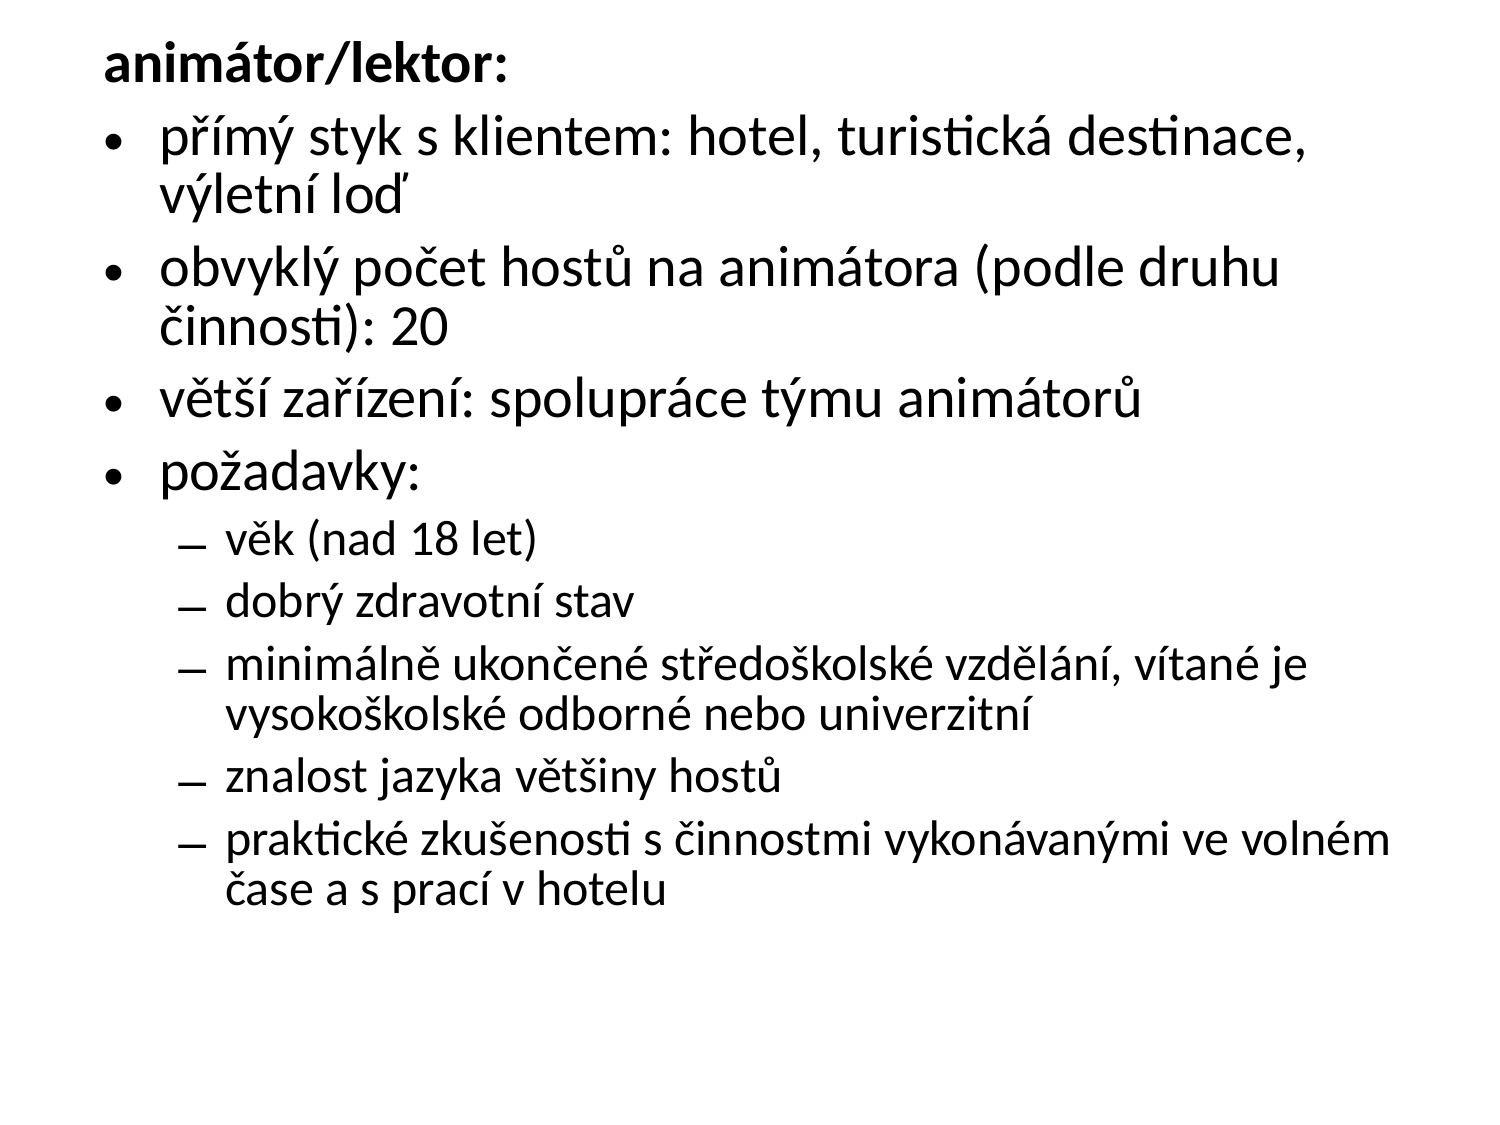

# animátor/lektor:
přímý styk s klientem: hotel, turistická destinace, výletní loď
obvyklý počet hostů na animátora (podle druhu činnosti): 20
větší zařízení: spolupráce týmu animátorů
požadavky:
věk (nad 18 let)
dobrý zdravotní stav
minimálně ukončené středoškolské vzdělání, vítané je vysokoškolské odborné nebo univerzitní
znalost jazyka většiny hostů
praktické zkušenosti s činnostmi vykonávanými ve volném čase a s prací v hotelu